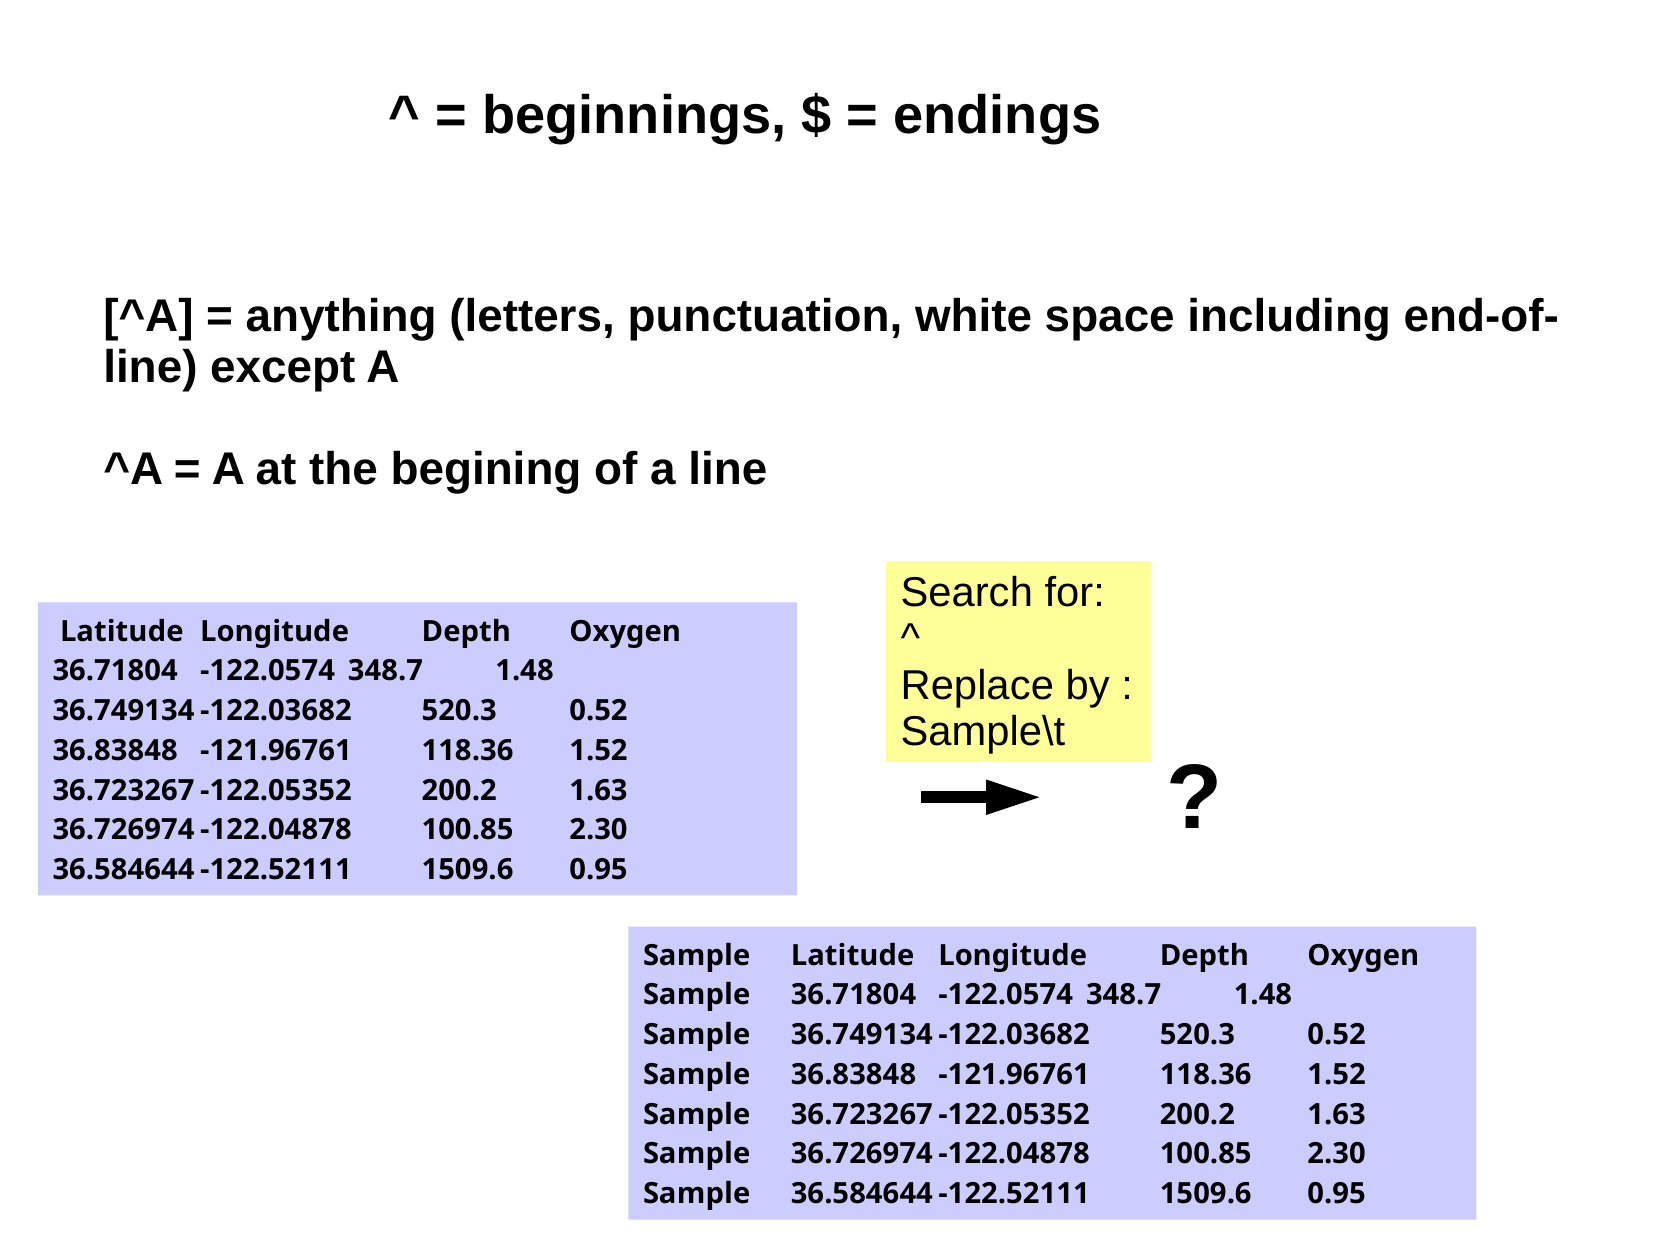

^ = beginnings, $ = endings
[^A] = anything (letters, punctuation, white space including end-of-line) except A
^A = A at the begining of a line
Search for:
^
Replace by :
Sample\t
 Latitude	Longitude	Depth	Oxygen
36.71804	-122.0574	348.7	1.48
36.749134	-122.03682	520.3	0.52
36.83848	-121.96761	118.36	1.52
36.723267	-122.05352	200.2	1.63
36.726974	-122.04878	100.85	2.30
36.584644	-122.52111	1509.6	0.95
?
Sample	Latitude	Longitude	Depth	Oxygen
Sample	36.71804	-122.0574	348.7	1.48
Sample	36.749134	-122.03682	520.3	0.52
Sample	36.83848	-121.96761	118.36	1.52
Sample	36.723267	-122.05352	200.2	1.63
Sample	36.726974	-122.04878	100.85	2.30
Sample	36.584644	-122.52111	1509.6	0.95